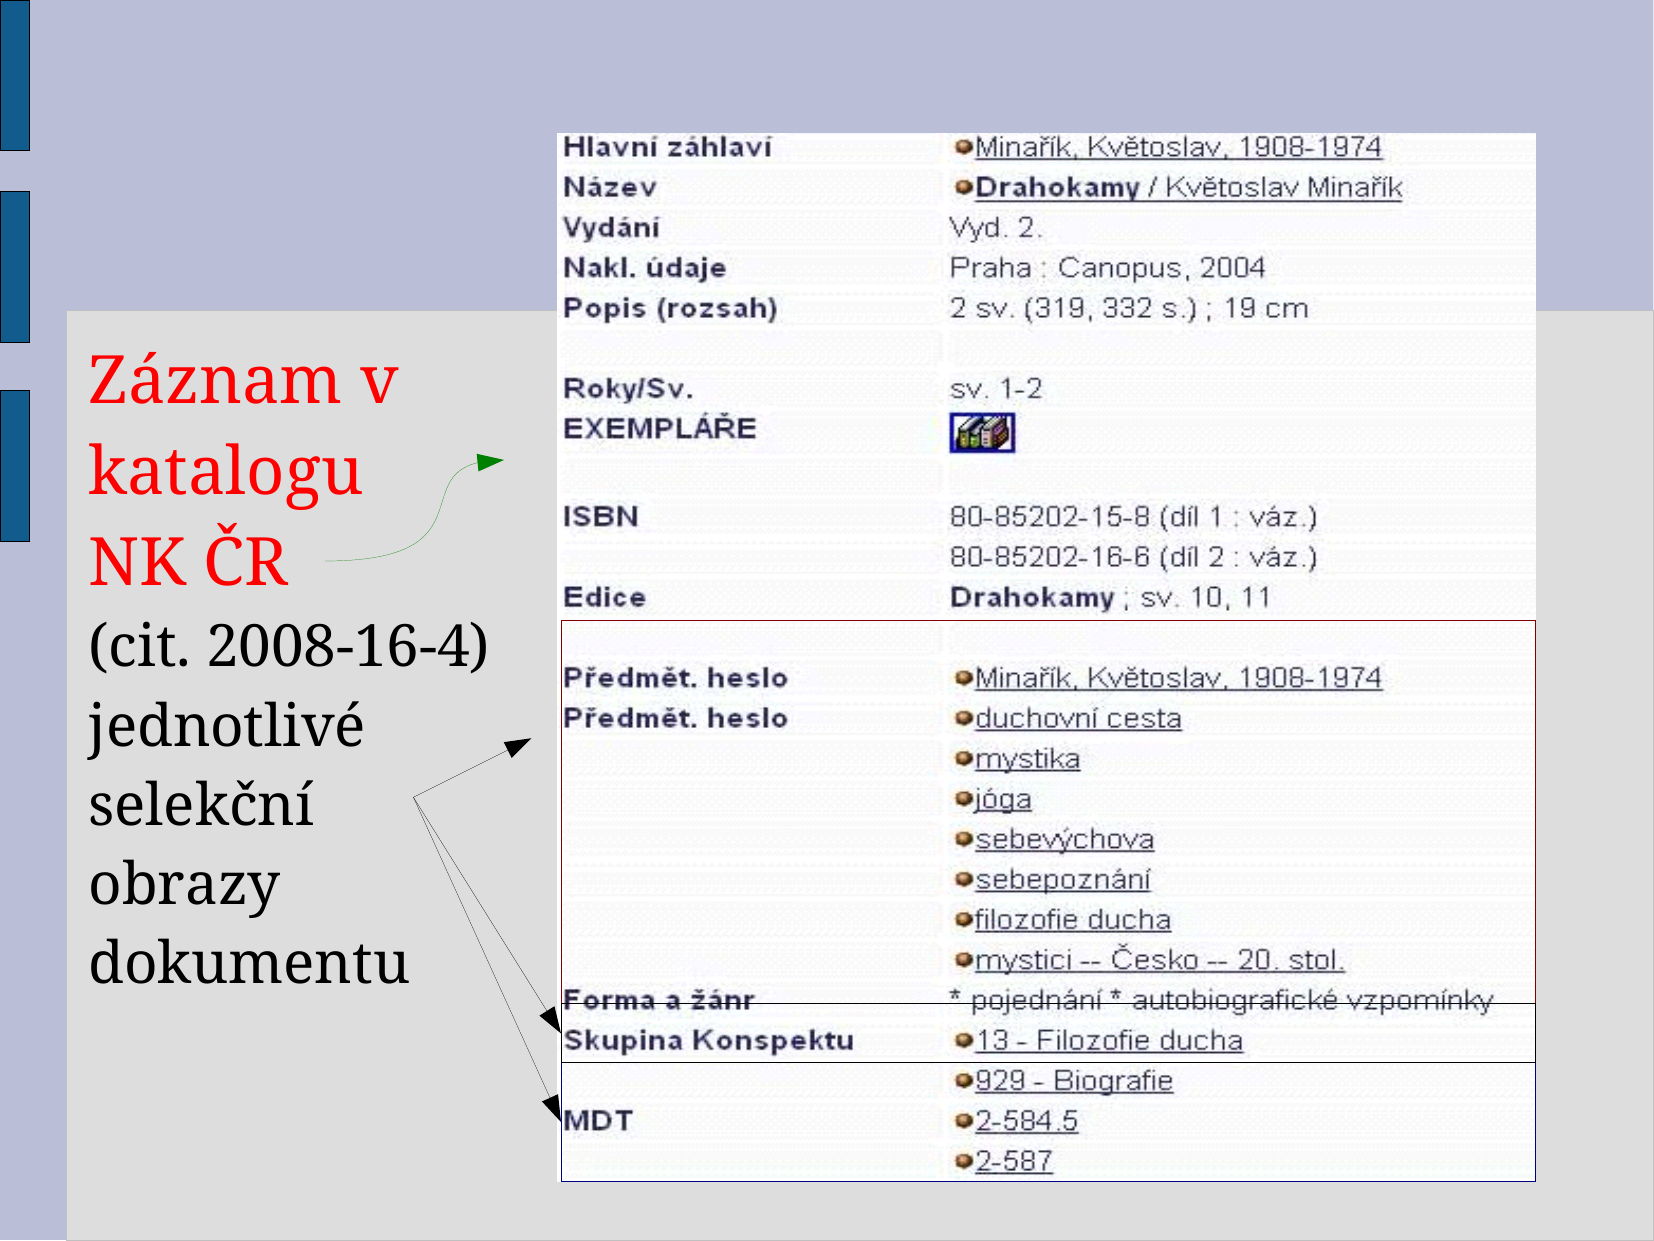

# Záznam v katalogu NK ČR (cit. 2008-16-4) jednotlivé selekční obrazy dokumentu